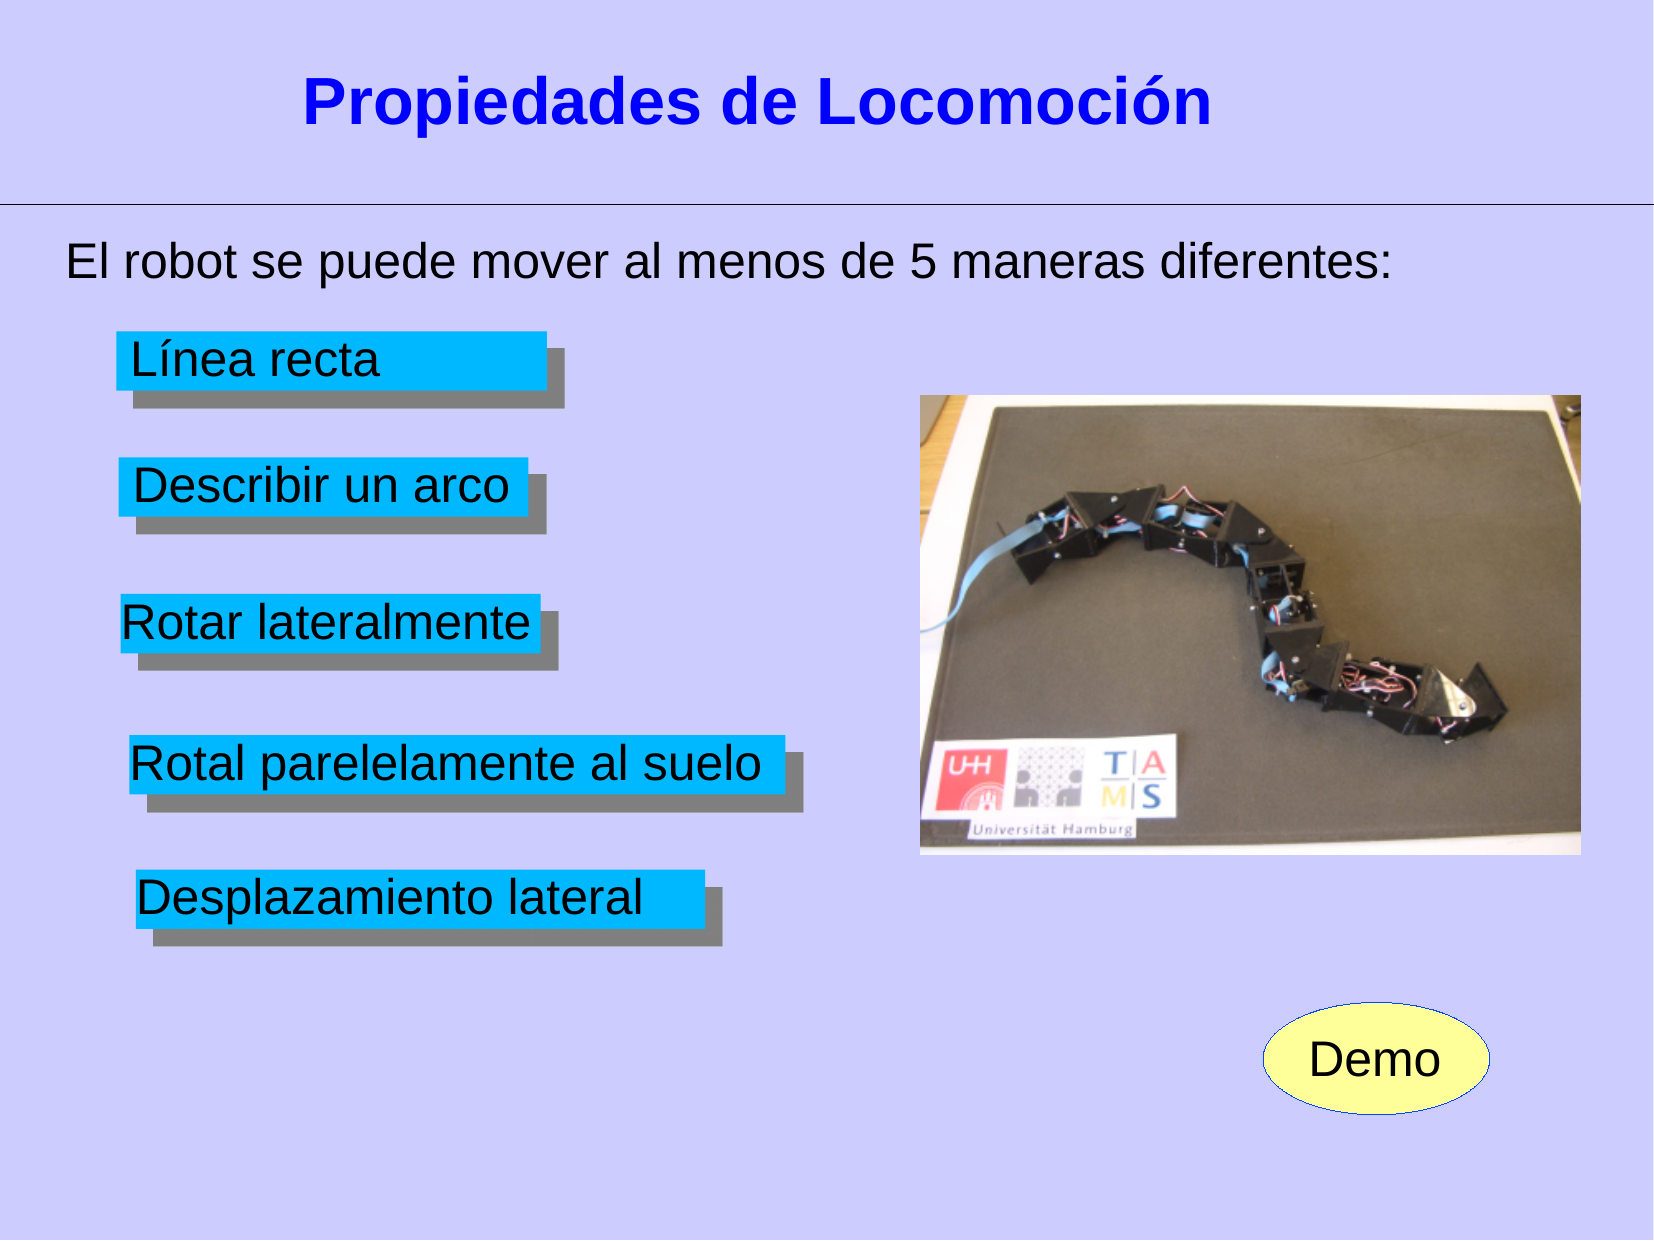

# Propiedades de Locomoción
 El robot se puede mover al menos de 5 maneras diferentes:
 Línea recta
 Describir un arco
Rotar lateralmente
Rotal parelelamente al suelo
Desplazamiento lateral
Demo